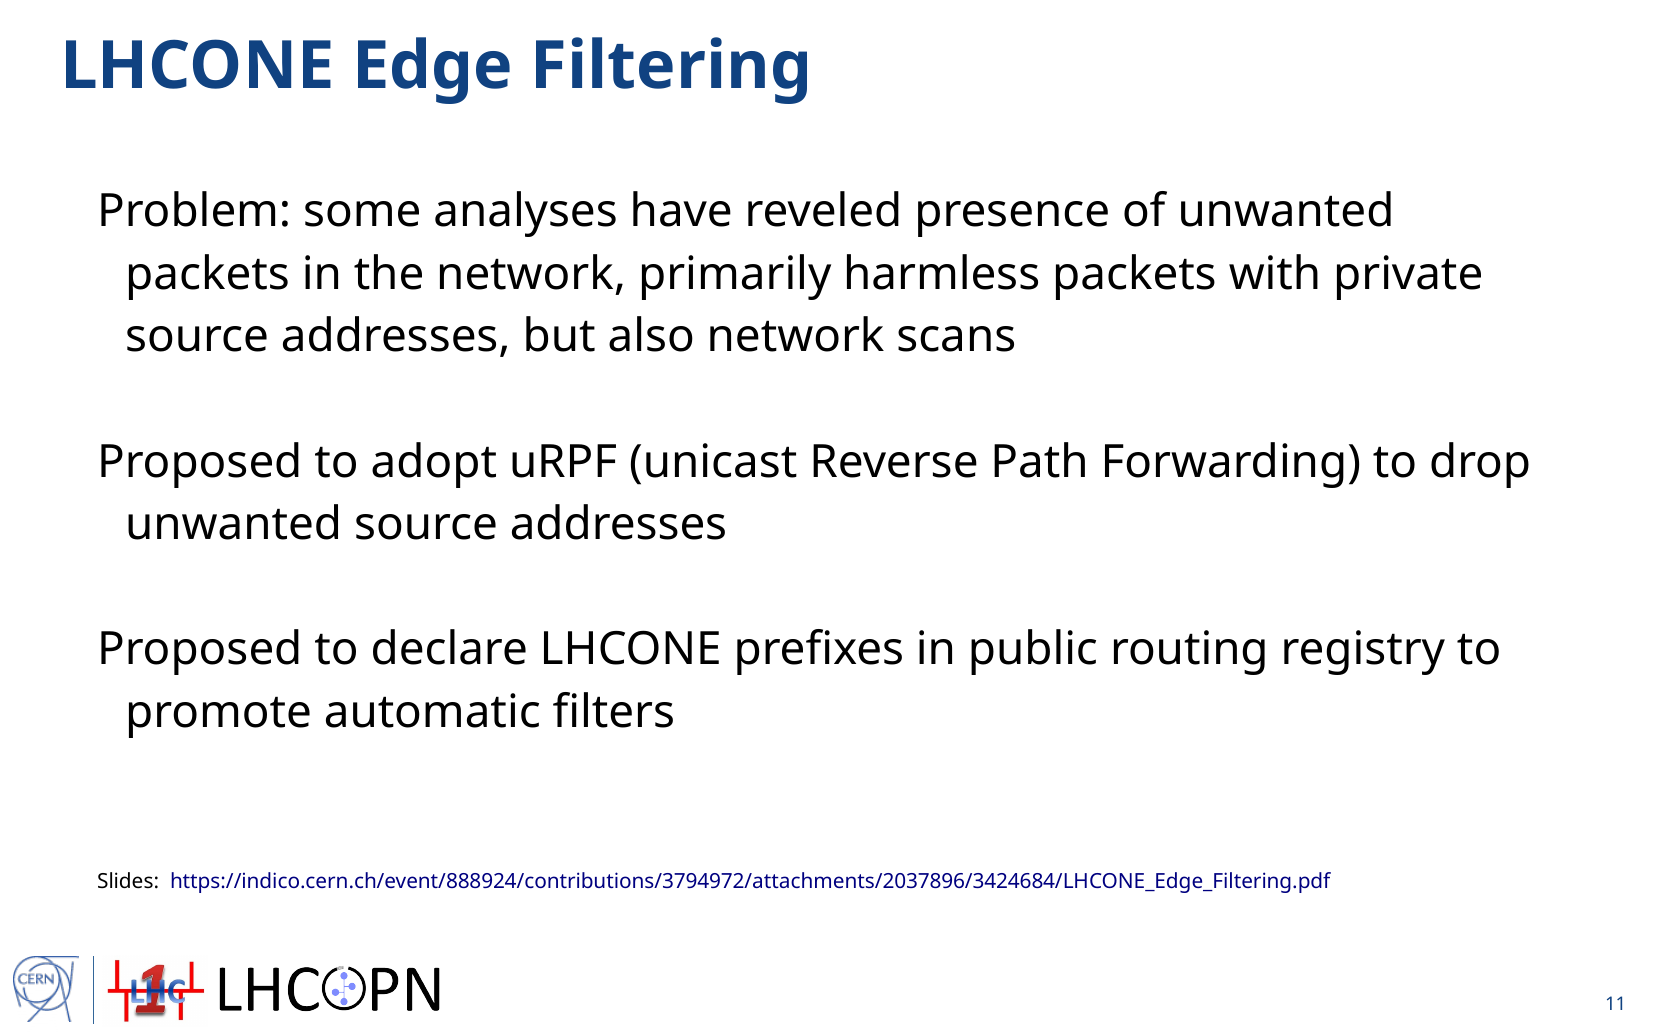

# LHCONE Edge Filtering
Problem: some analyses have reveled presence of unwanted packets in the network, primarily harmless packets with private source addresses, but also network scans
Proposed to adopt uRPF (unicast Reverse Path Forwarding) to drop unwanted source addresses
Proposed to declare LHCONE prefixes in public routing registry to promote automatic filters
Slides: https://indico.cern.ch/event/888924/contributions/3794972/attachments/2037896/3424684/LHCONE_Edge_Filtering.pdf